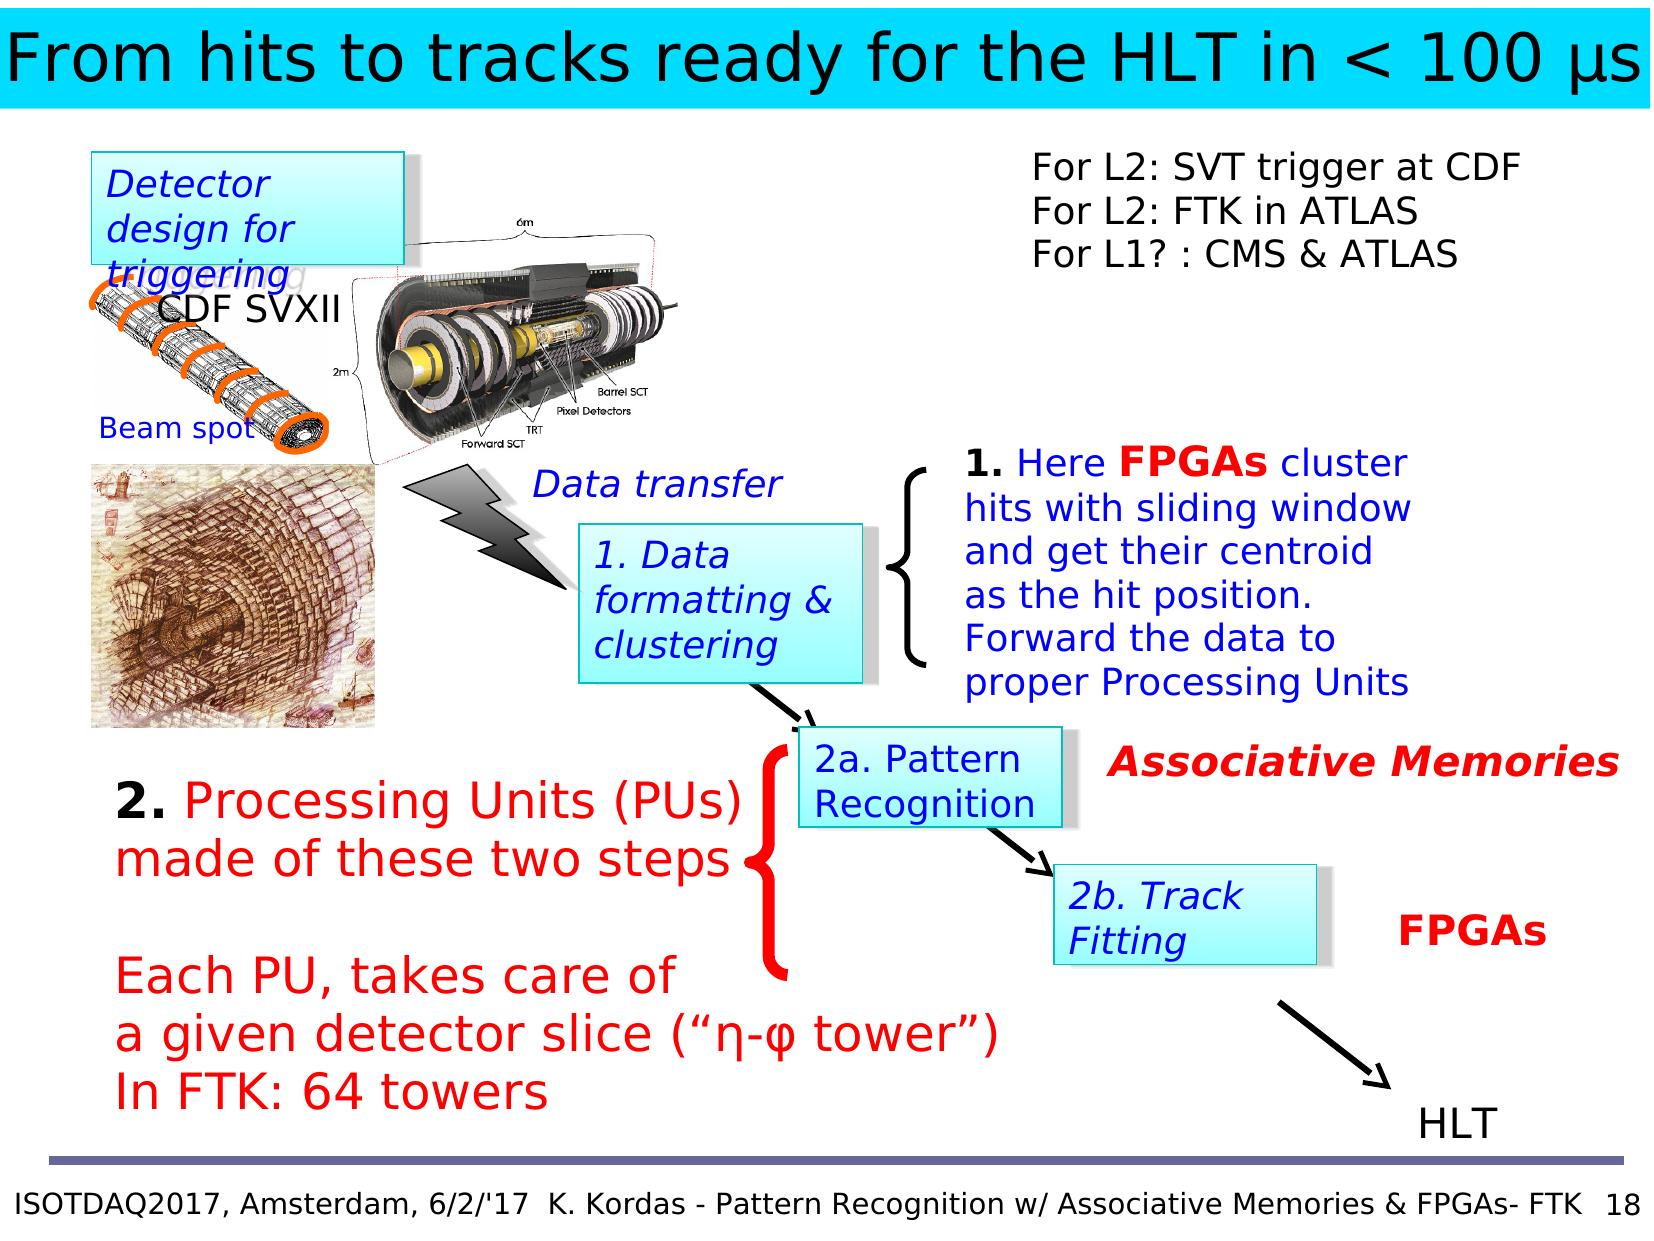

# From hits to tracks ready for the HLT in < 100 μs
For L2: SVT trigger at CDF
For L2: FTK in ATLAS
For L1? : CMS & ATLAS
Detector design for triggering
CDF SVXII
Beam spot
1. Here FPGAs cluster hits with sliding window and get their centroid as the hit position. Forward the data to proper Processing Units
Data transfer
1. Data formatting & clustering
2a. Pattern Recognition
Associative Memories
2. Processing Units (PUs)
made of these two steps
Each PU, takes care of
a given detector slice (“η-φ tower”)
In FTK: 64 towers
2b. Track
Fitting
FPGAs
HLT
ISOTDAQ2017, Amsterdam, 6/2/'17
K. Kordas - Pattern Recognition w/ Associative Memories & FPGAs- FTK
18